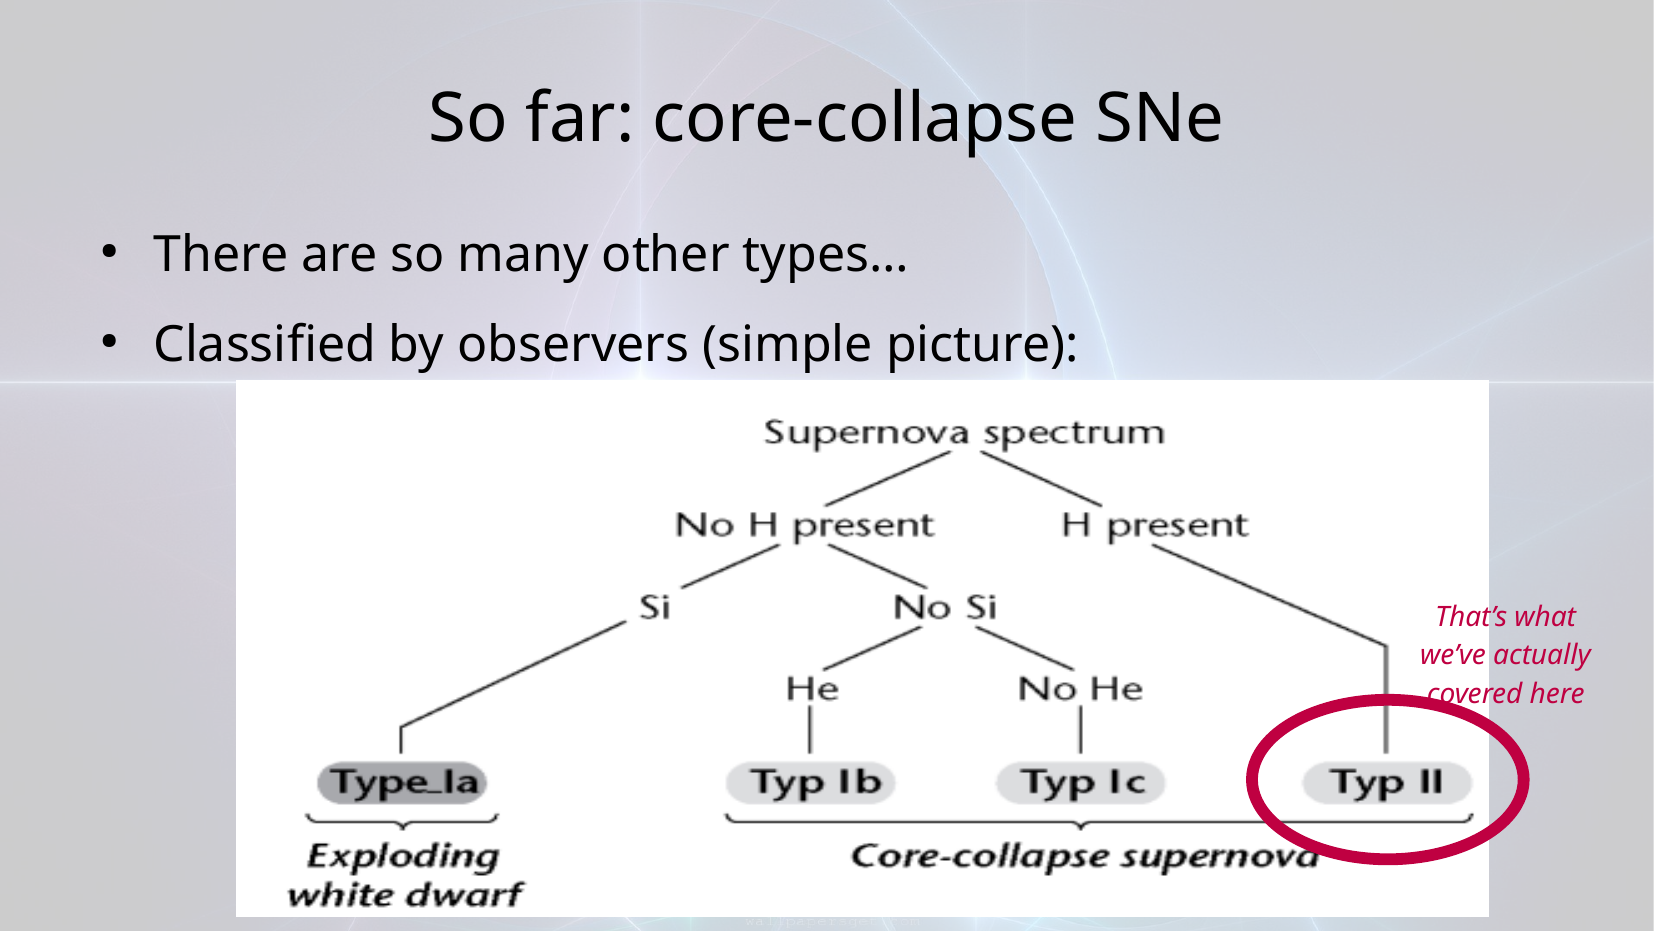

# So far: core-collapse SNe
There are so many other types…
Classified by observers (simple picture):
That’s what
we’ve actually
covered here